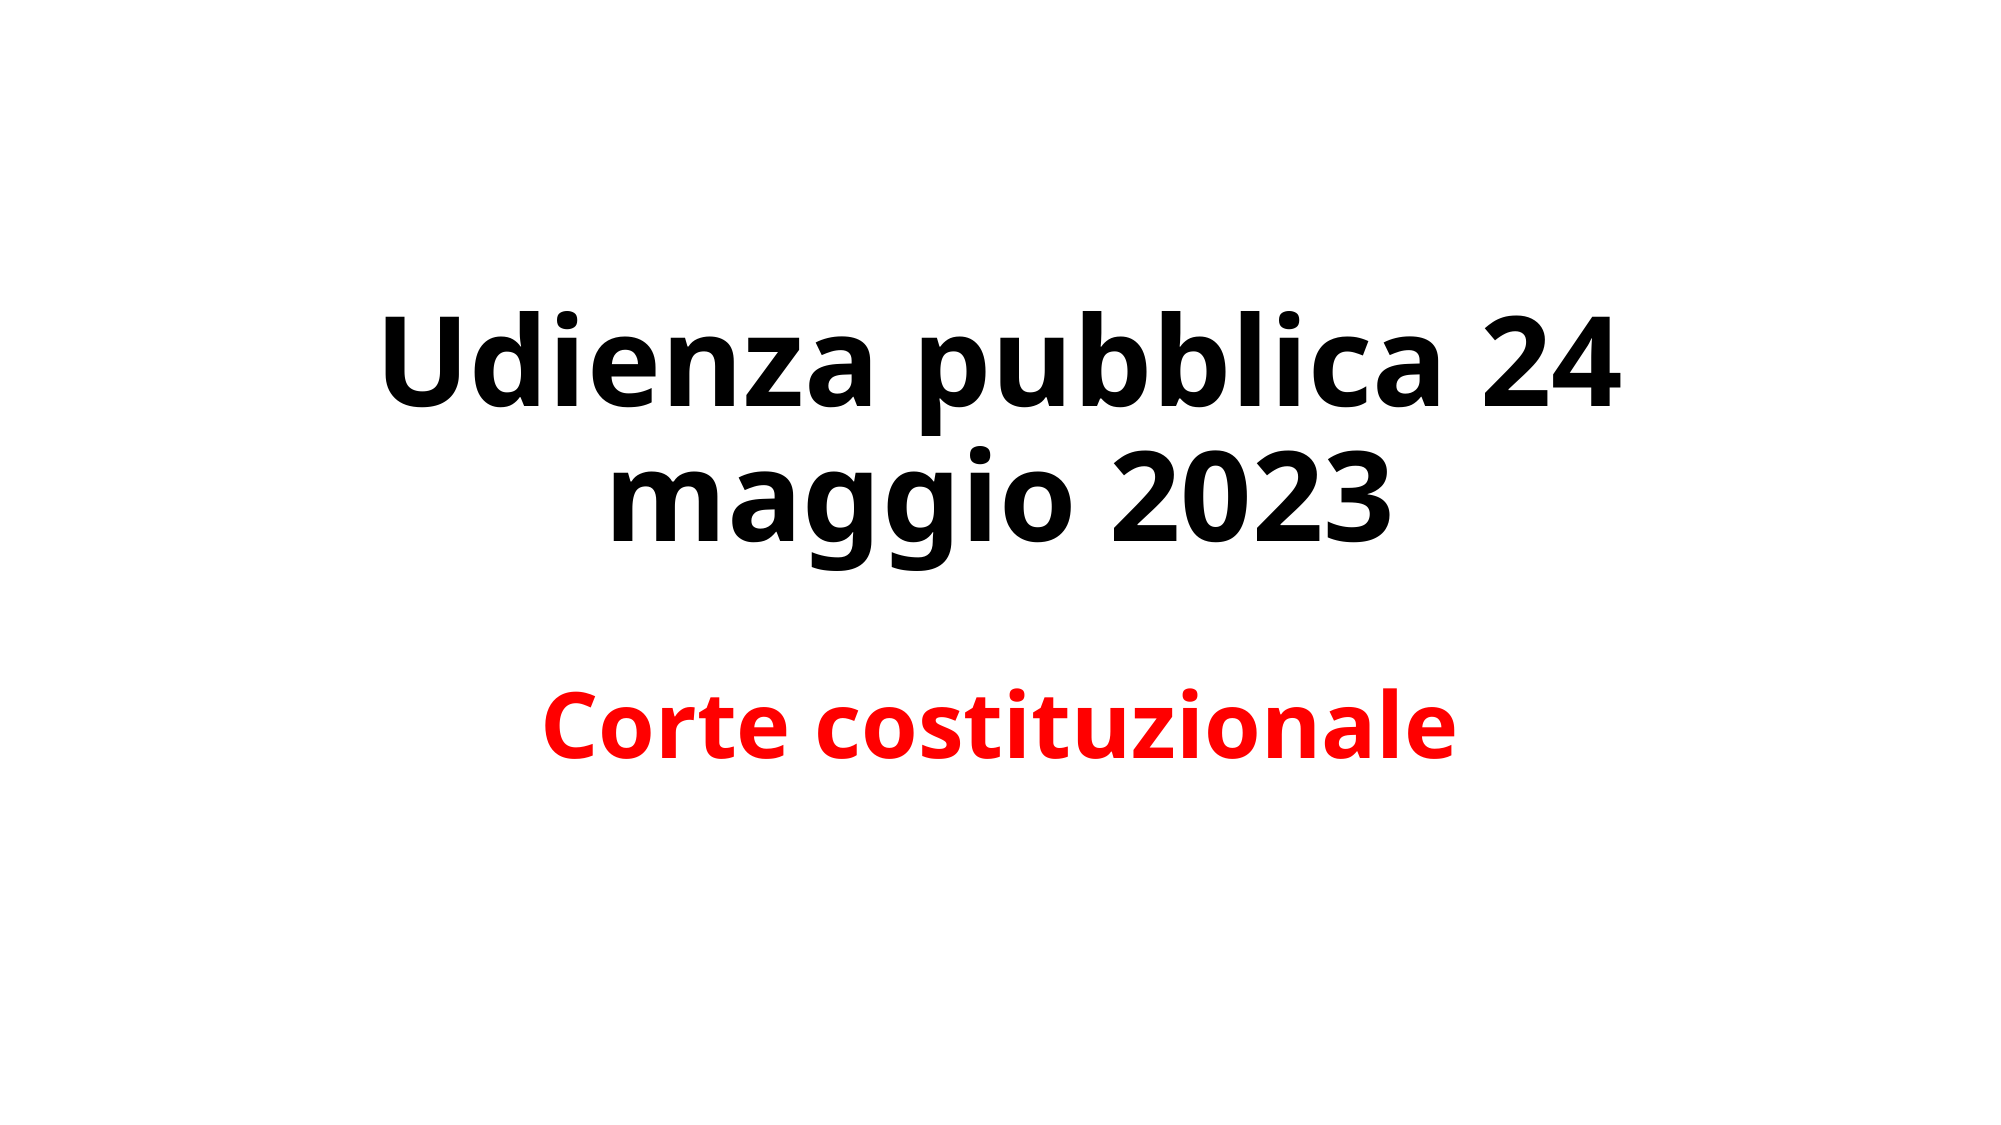

# Udienza pubblica 24 maggio 2023
Corte costituzionale